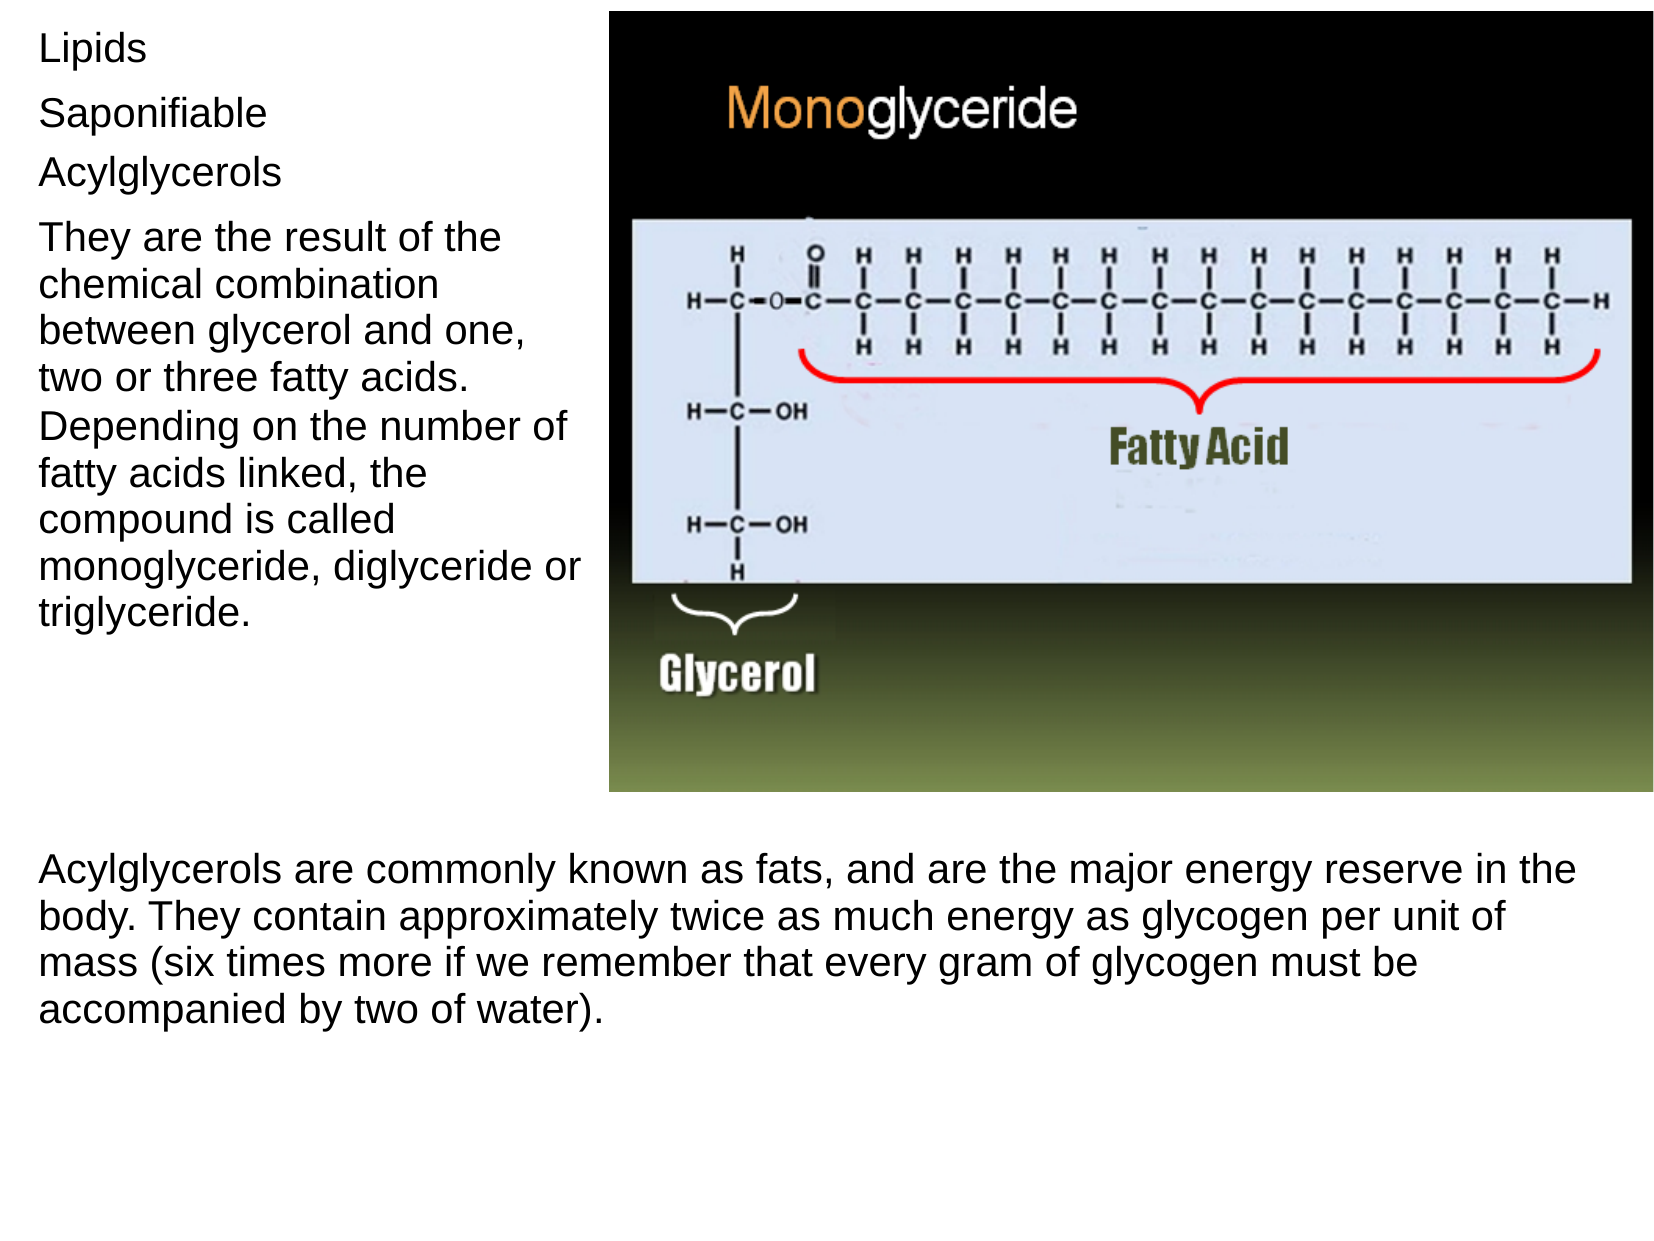

Lipids
Saponifiable
Acylglycerols
They are the result of the chemical combination between glycerol and one, two or three fatty acids.
Depending on the number of fatty acids linked, the compound is called monoglyceride, diglyceride or triglyceride.
Acylglycerols are commonly known as fats, and are the major energy reserve in the body. They contain approximately twice as much energy as glycogen per unit of mass (six times more if we remember that every gram of glycogen must be accompanied by two of water).